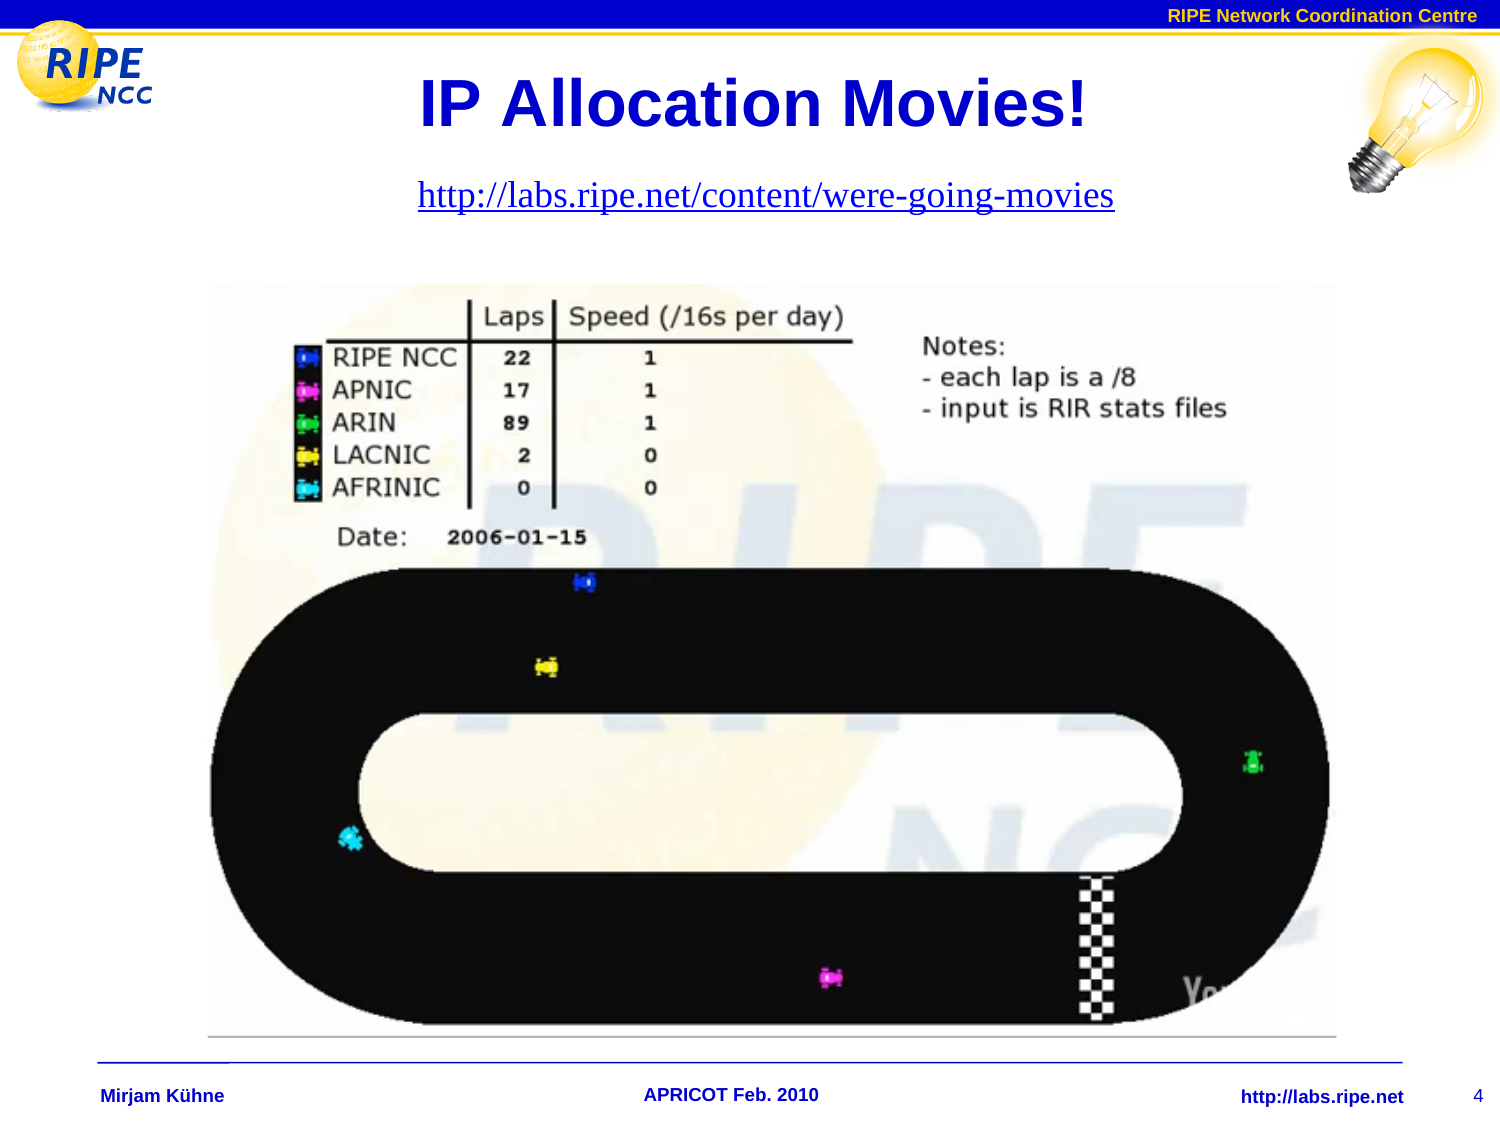

# IP Allocation Movies!
http://labs.ripe.net/content/were-going-movies
APRICOT Feb. 2010
Mirjam Kühne